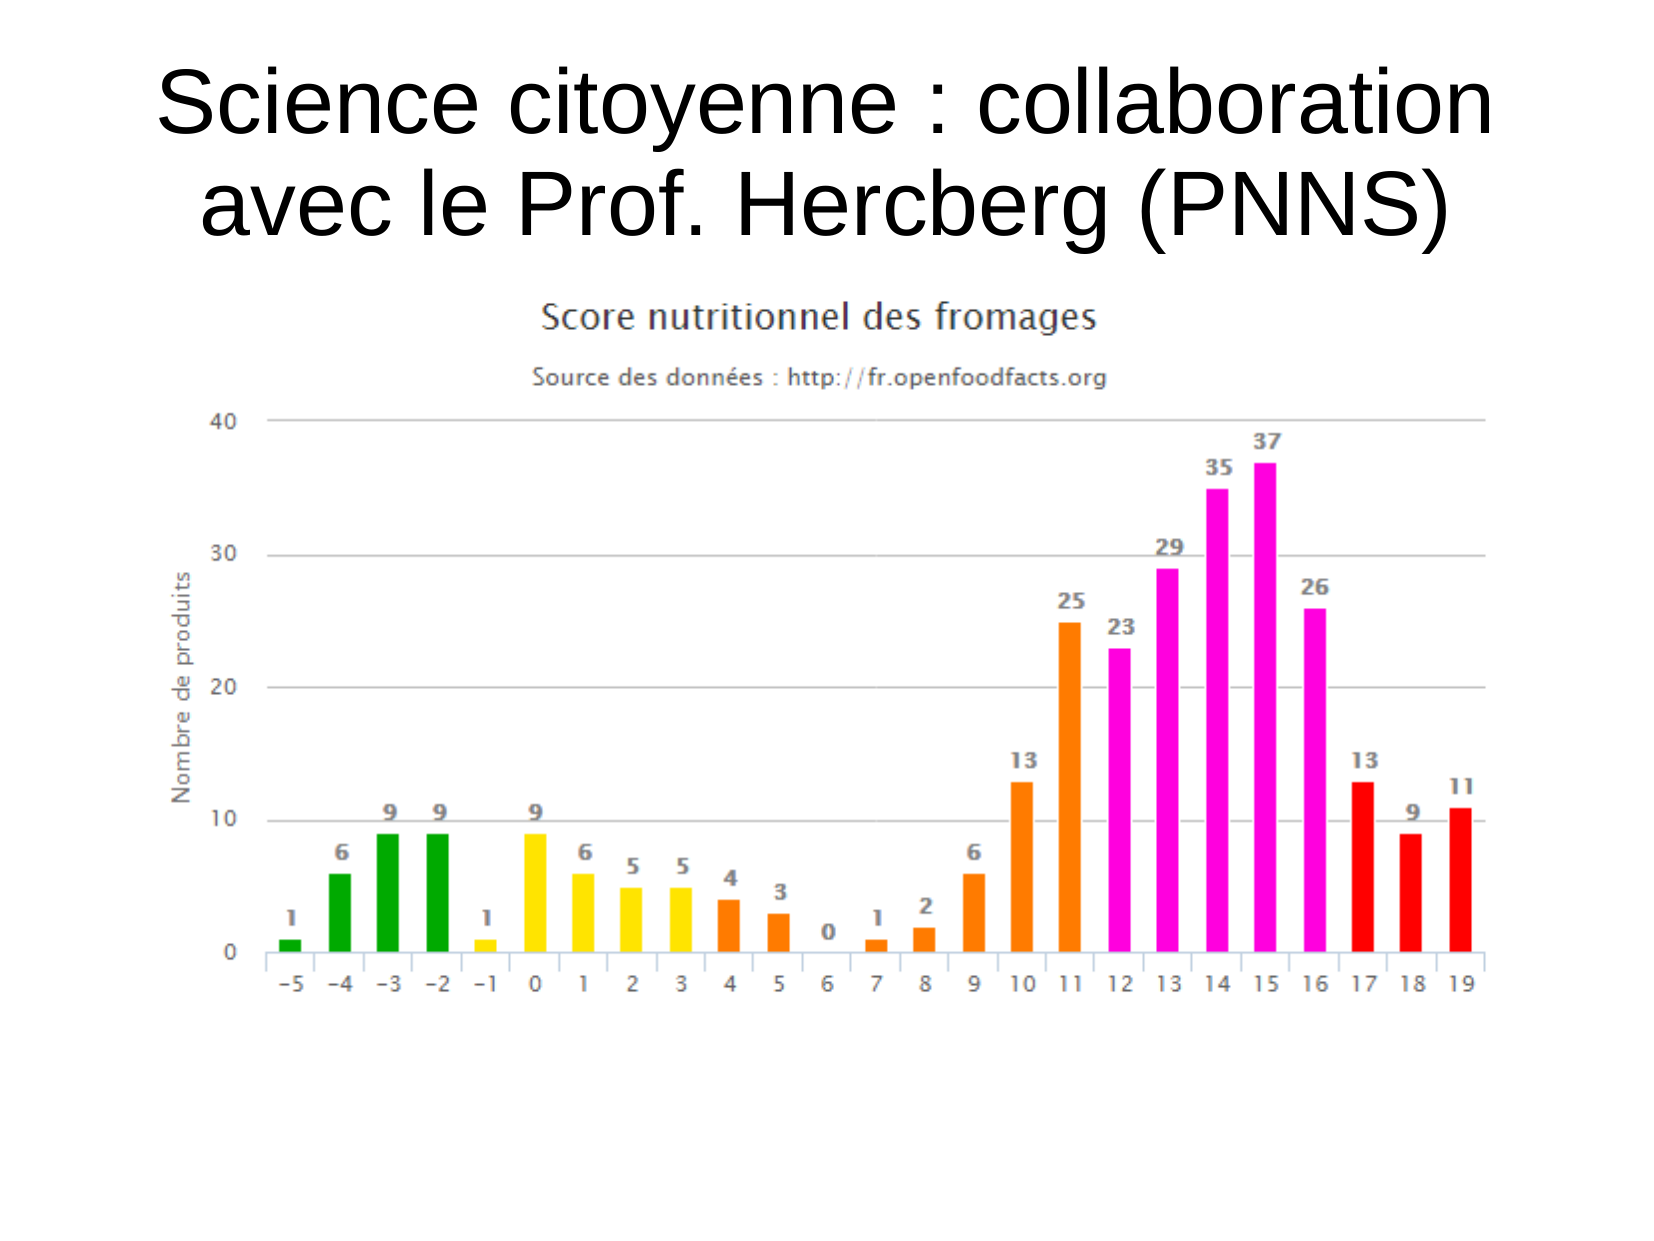

# Science citoyenne : collaboration avec le Prof. Hercberg (PNNS)